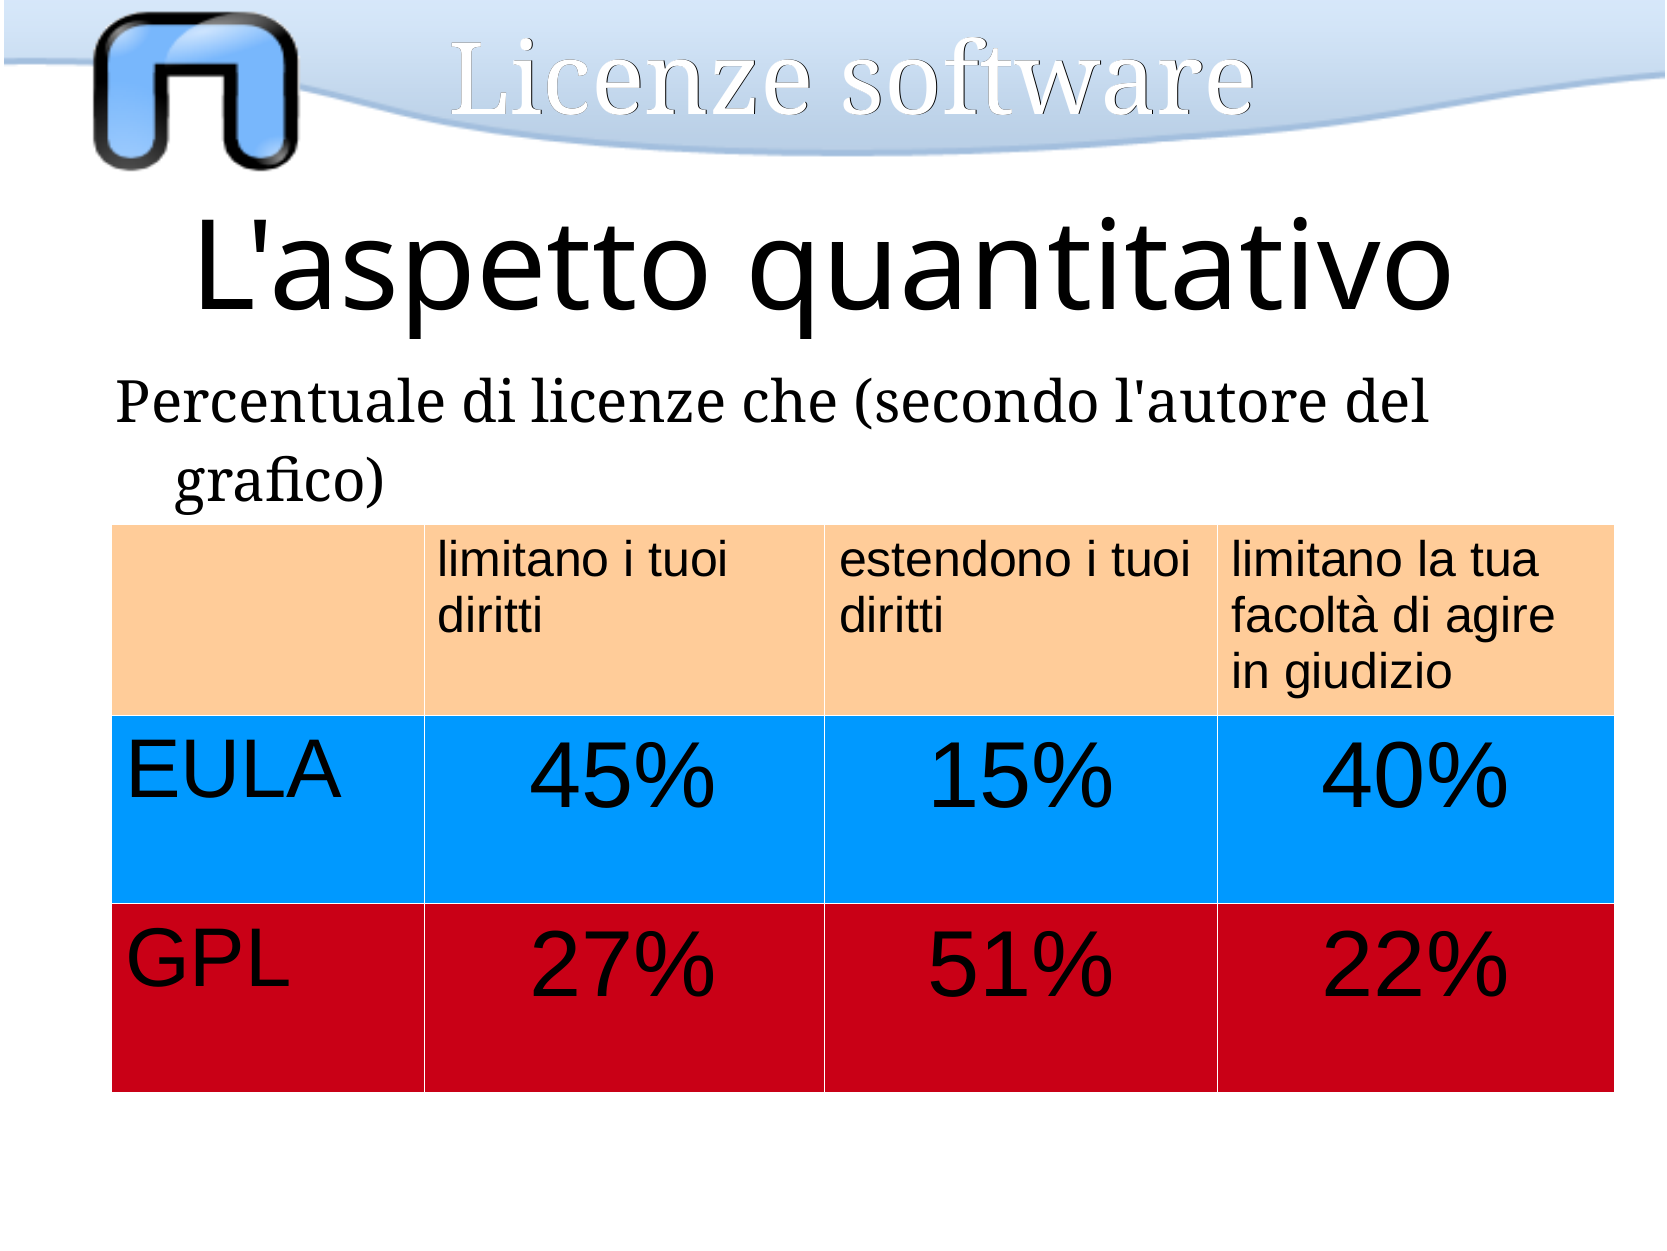

Licenze software
# L'aspetto quantitativo
Percentuale di licenze che (secondo l'autore del grafico)
Fonte: www.cybersource.com.au/cyber/about/comparing_the_gpl_to_eula.pdf